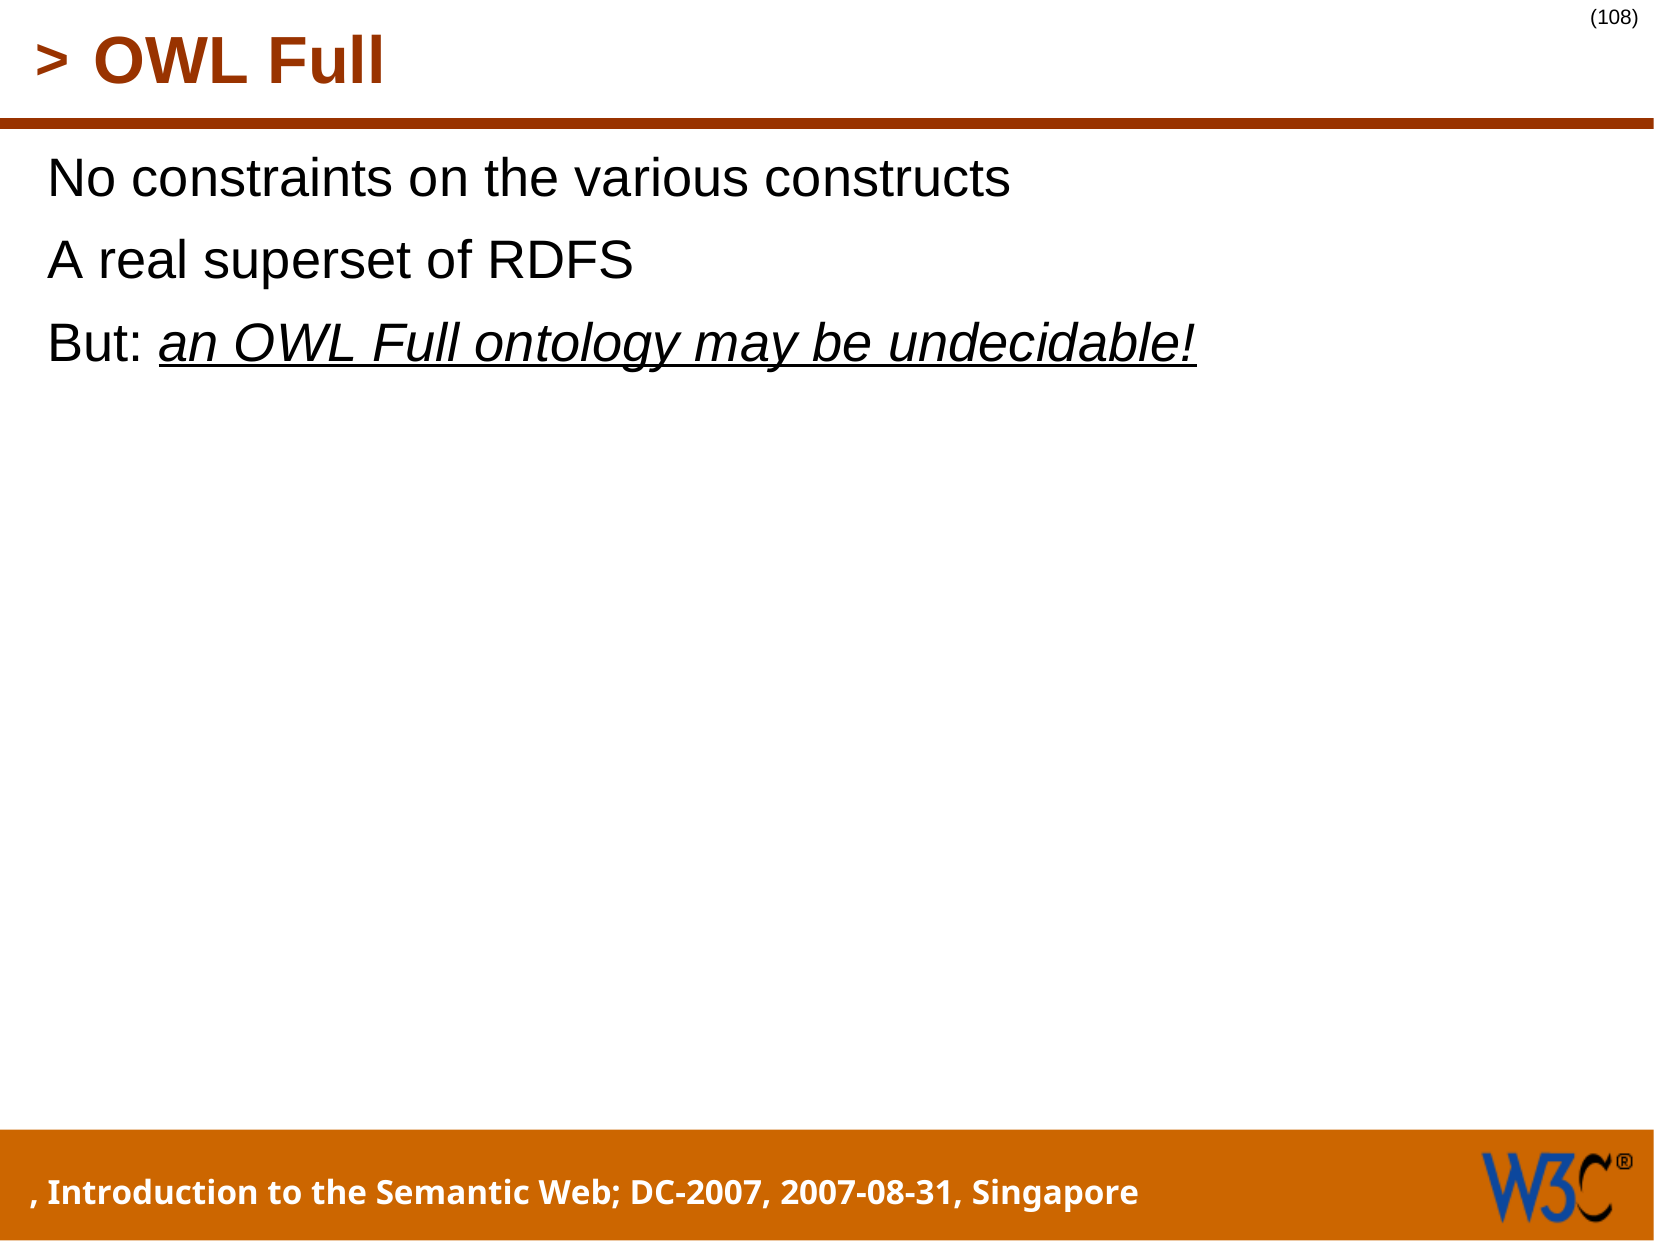

# OWL Full
No constraints on the various constructs
A real superset of RDFS
But: an OWL Full ontology may be undecidable!